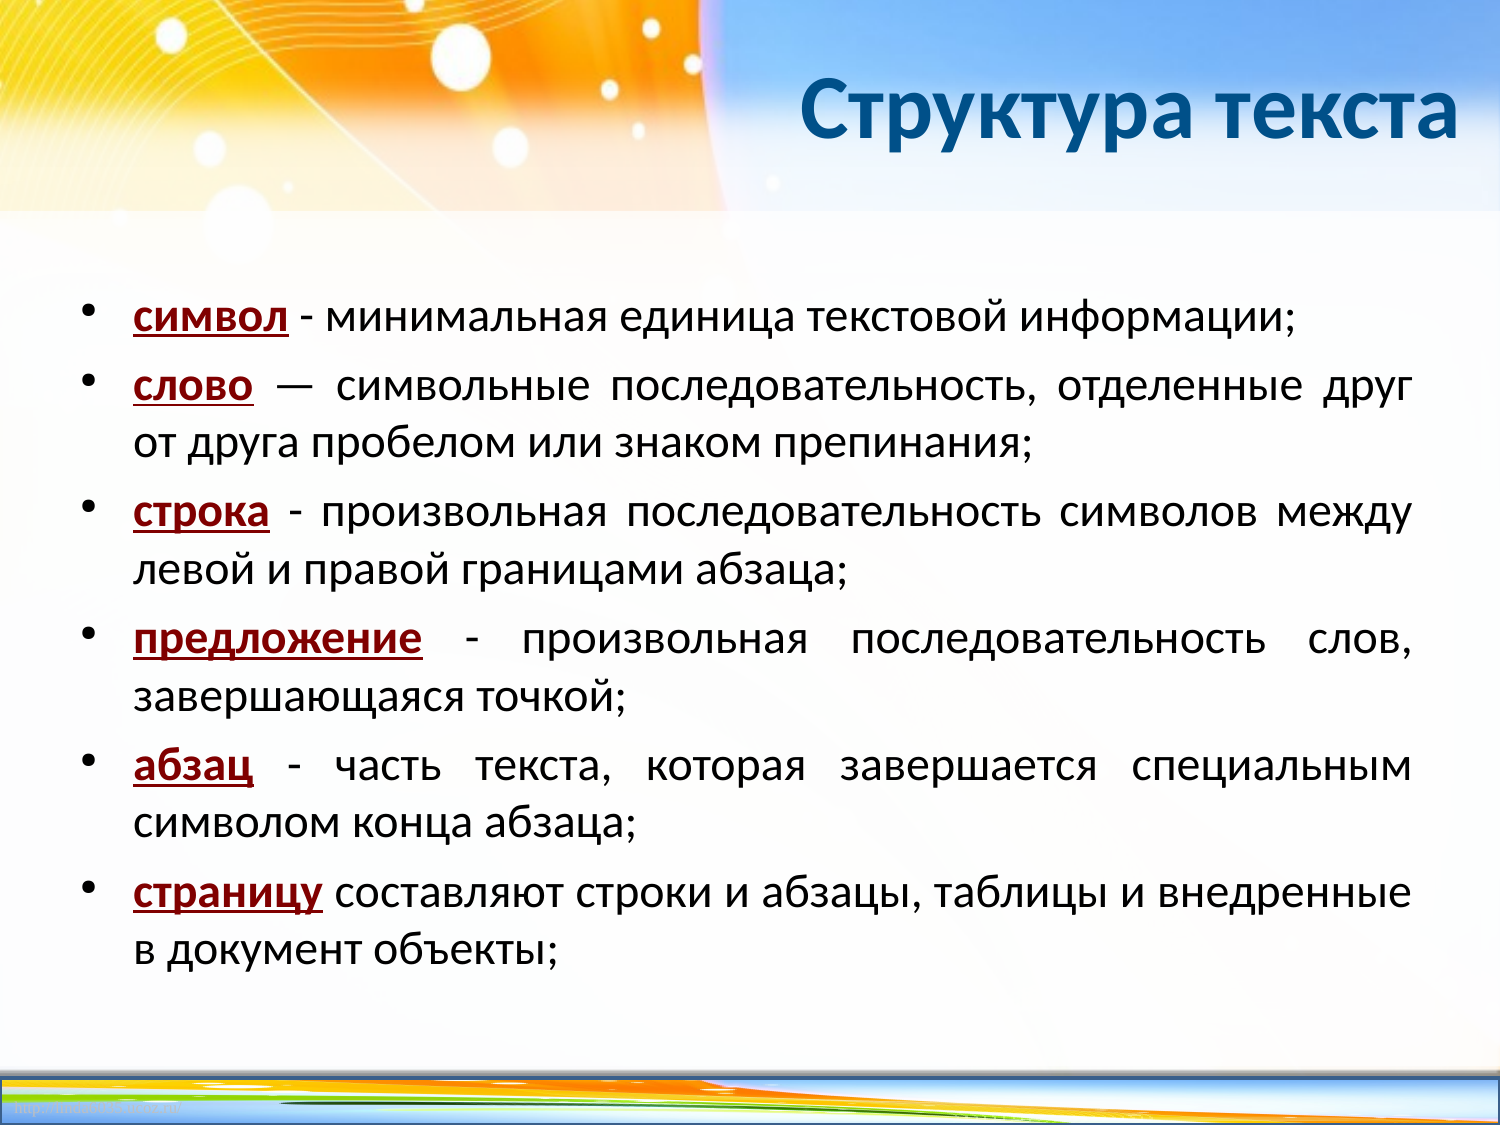

Структура текста
# символ - минимальная единица текстовой информации;
слово — символьные последовательность, отделенные друг от друга пробелом или знаком препинания;
строка - произвольная последовательность символов между левой и правой границами абзаца;
предложение - произвольная последовательность слов, завершающаяся точкой;
абзац - часть текста, которая завершается специальным символом конца абзаца;
страницу составляют строки и абзацы, таблицы и внедренные в документ объекты;